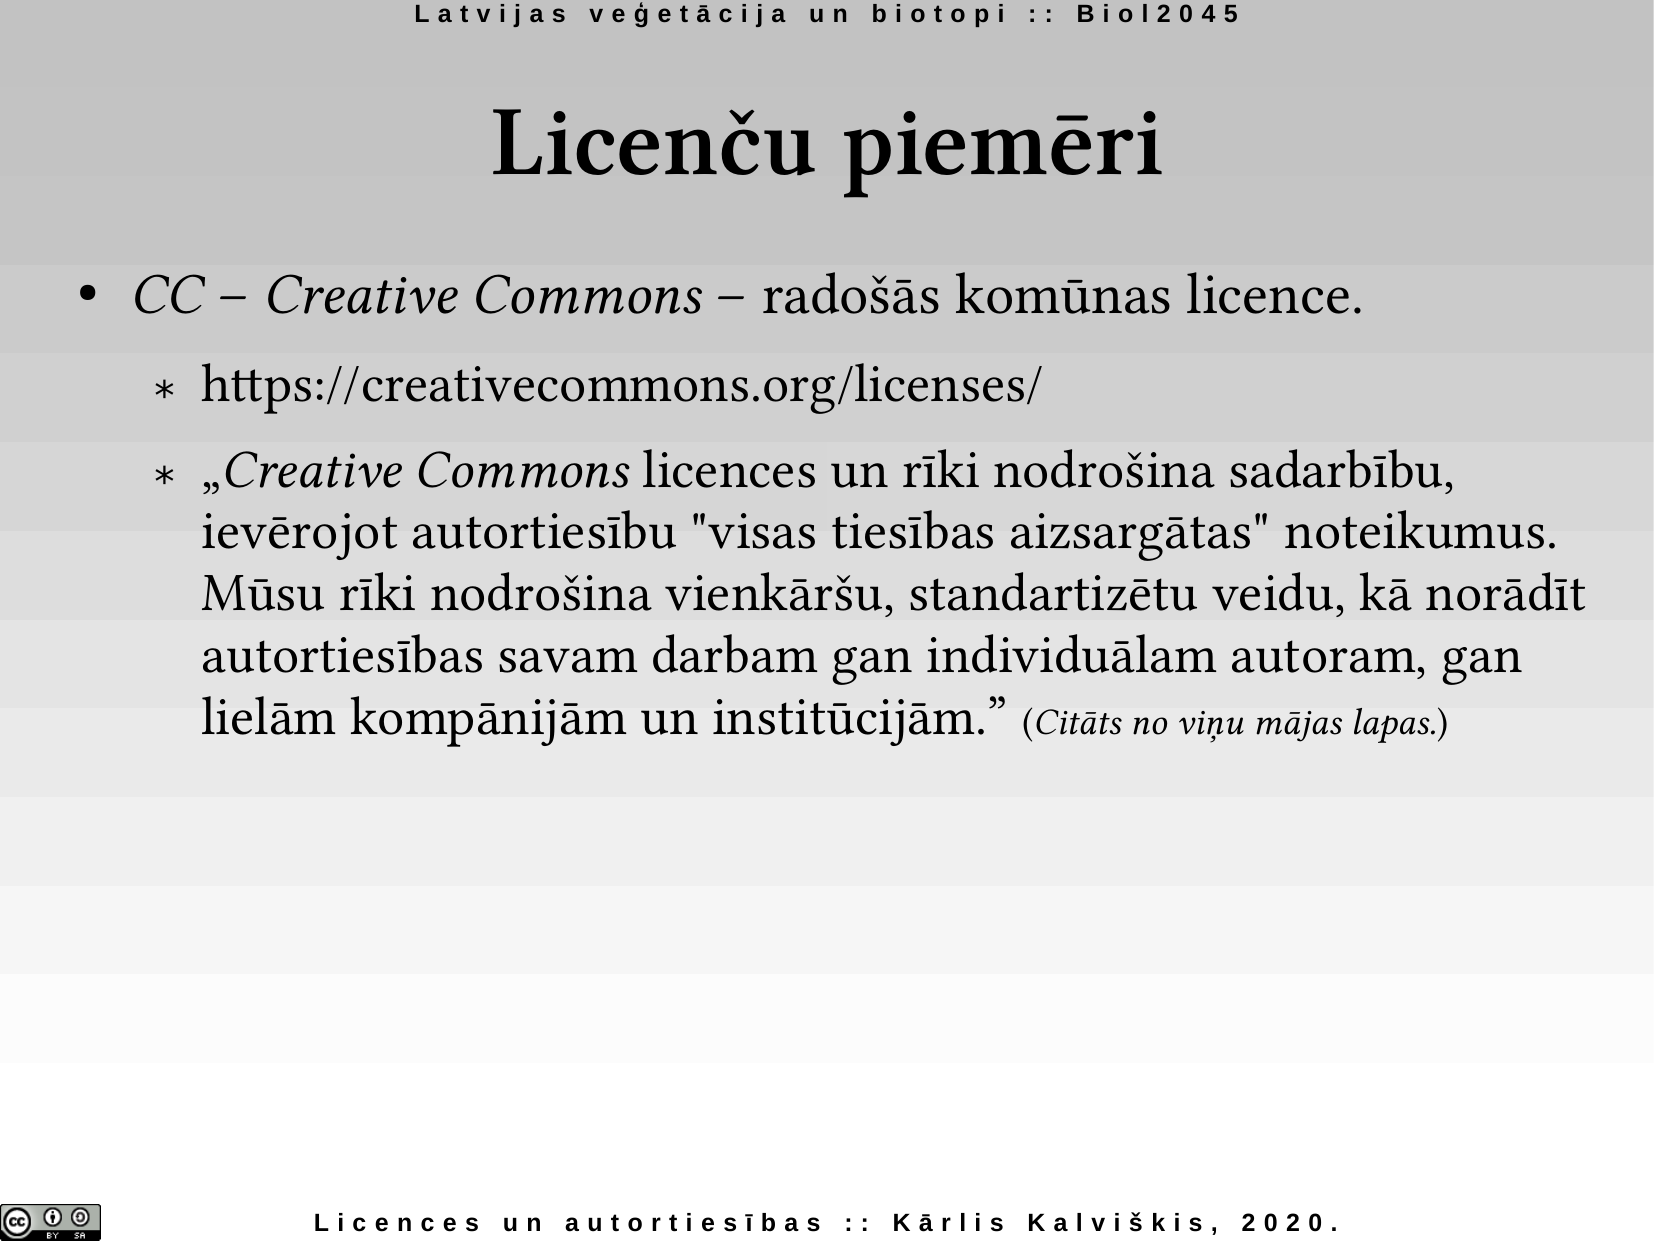

# Licenču piemēri
CC – Creative Commons – radošās komūnas licence.
https://creativecommons.org/licenses/
„Creative Commons licences un rīki nodrošina sadarbību, ievērojot autortiesību "visas tiesības aizsargātas" noteikumus. Mūsu rīki nodrošina vienkāršu, standartizētu veidu, kā norādīt autortiesības savam darbam gan individuālam autoram, gan lielām kompānijām un institūcijām.” (Citāts no viņu mājas lapas.)